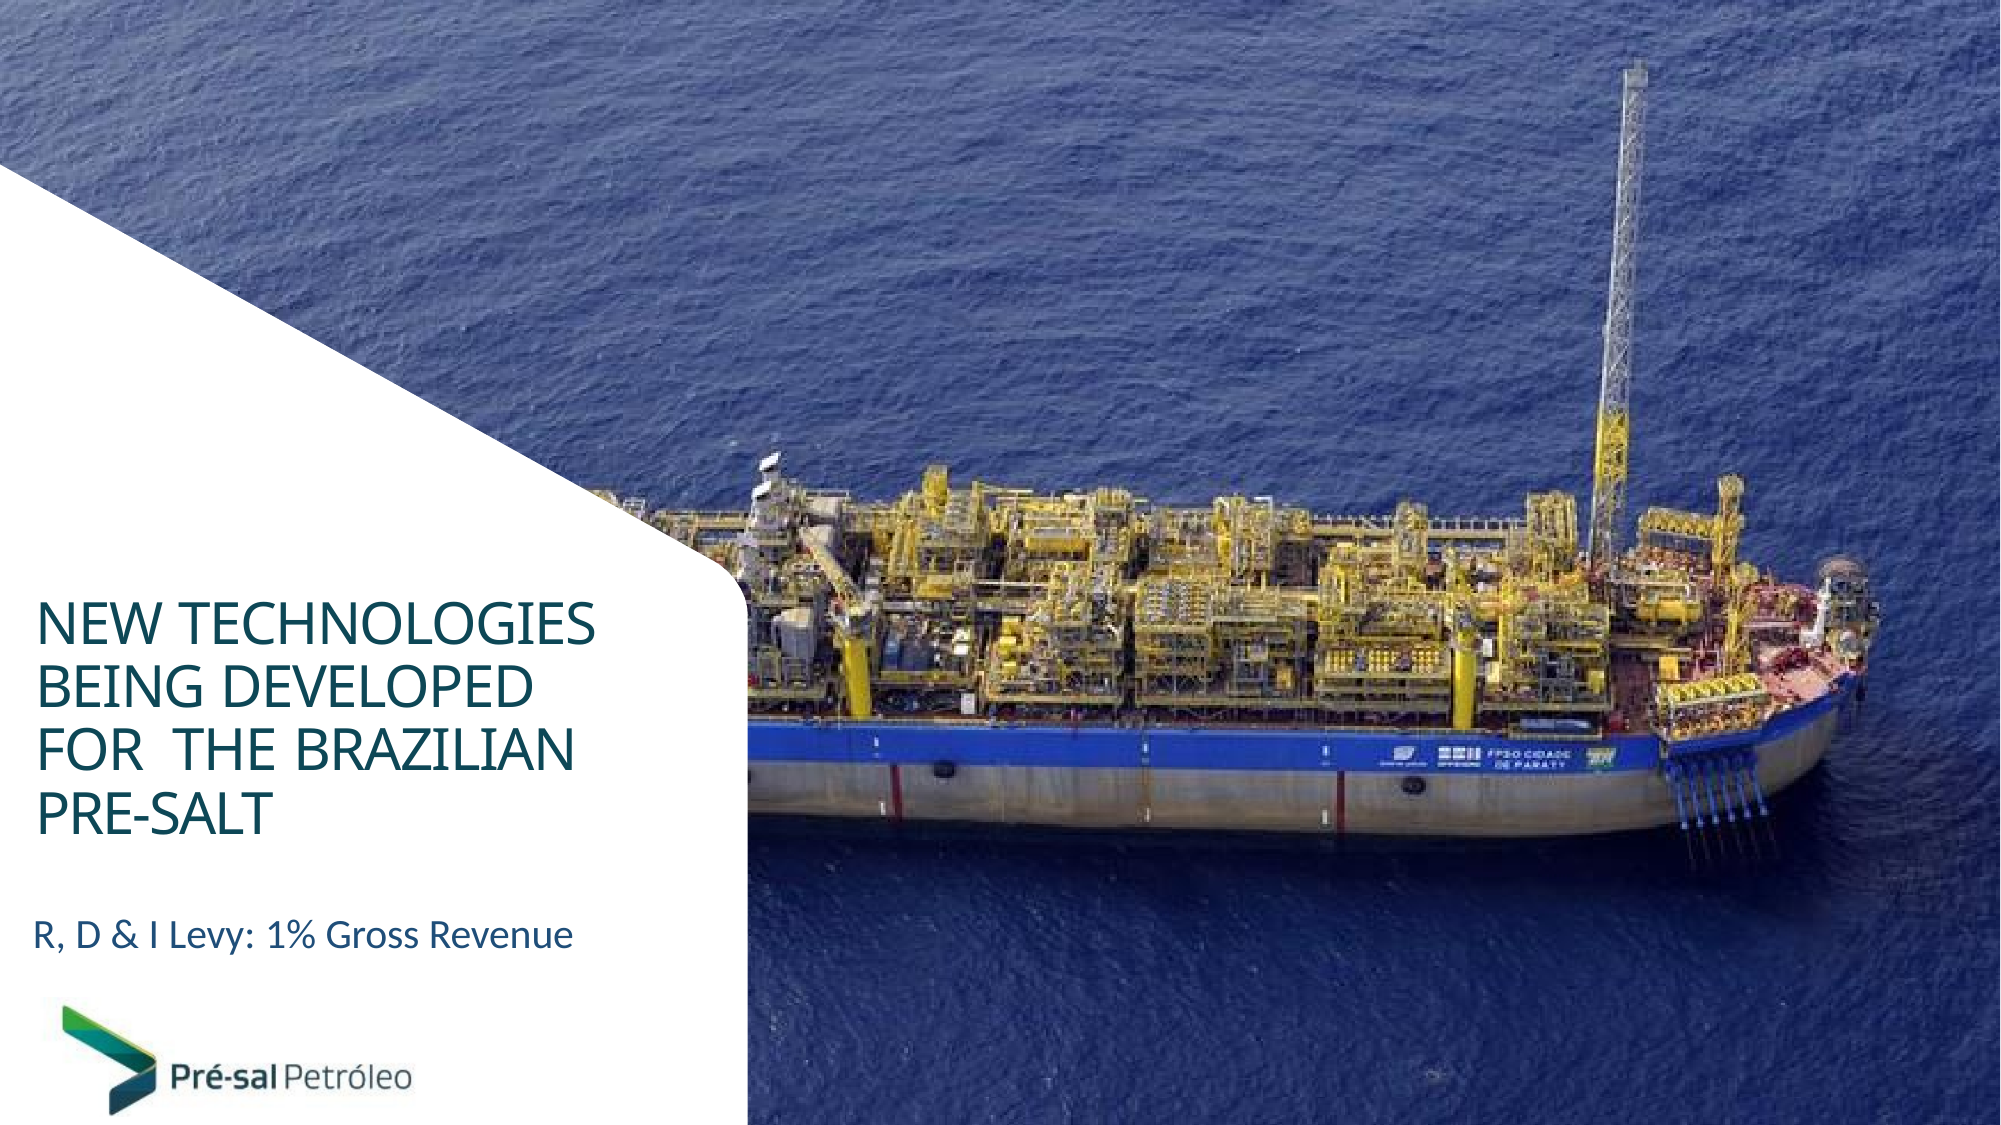

NEW TECHNOLOGIES BEING DEVELOPED FOR THE BRAZILIAN
PRE-SALT
R, D & I Levy: 1% Gross Revenue